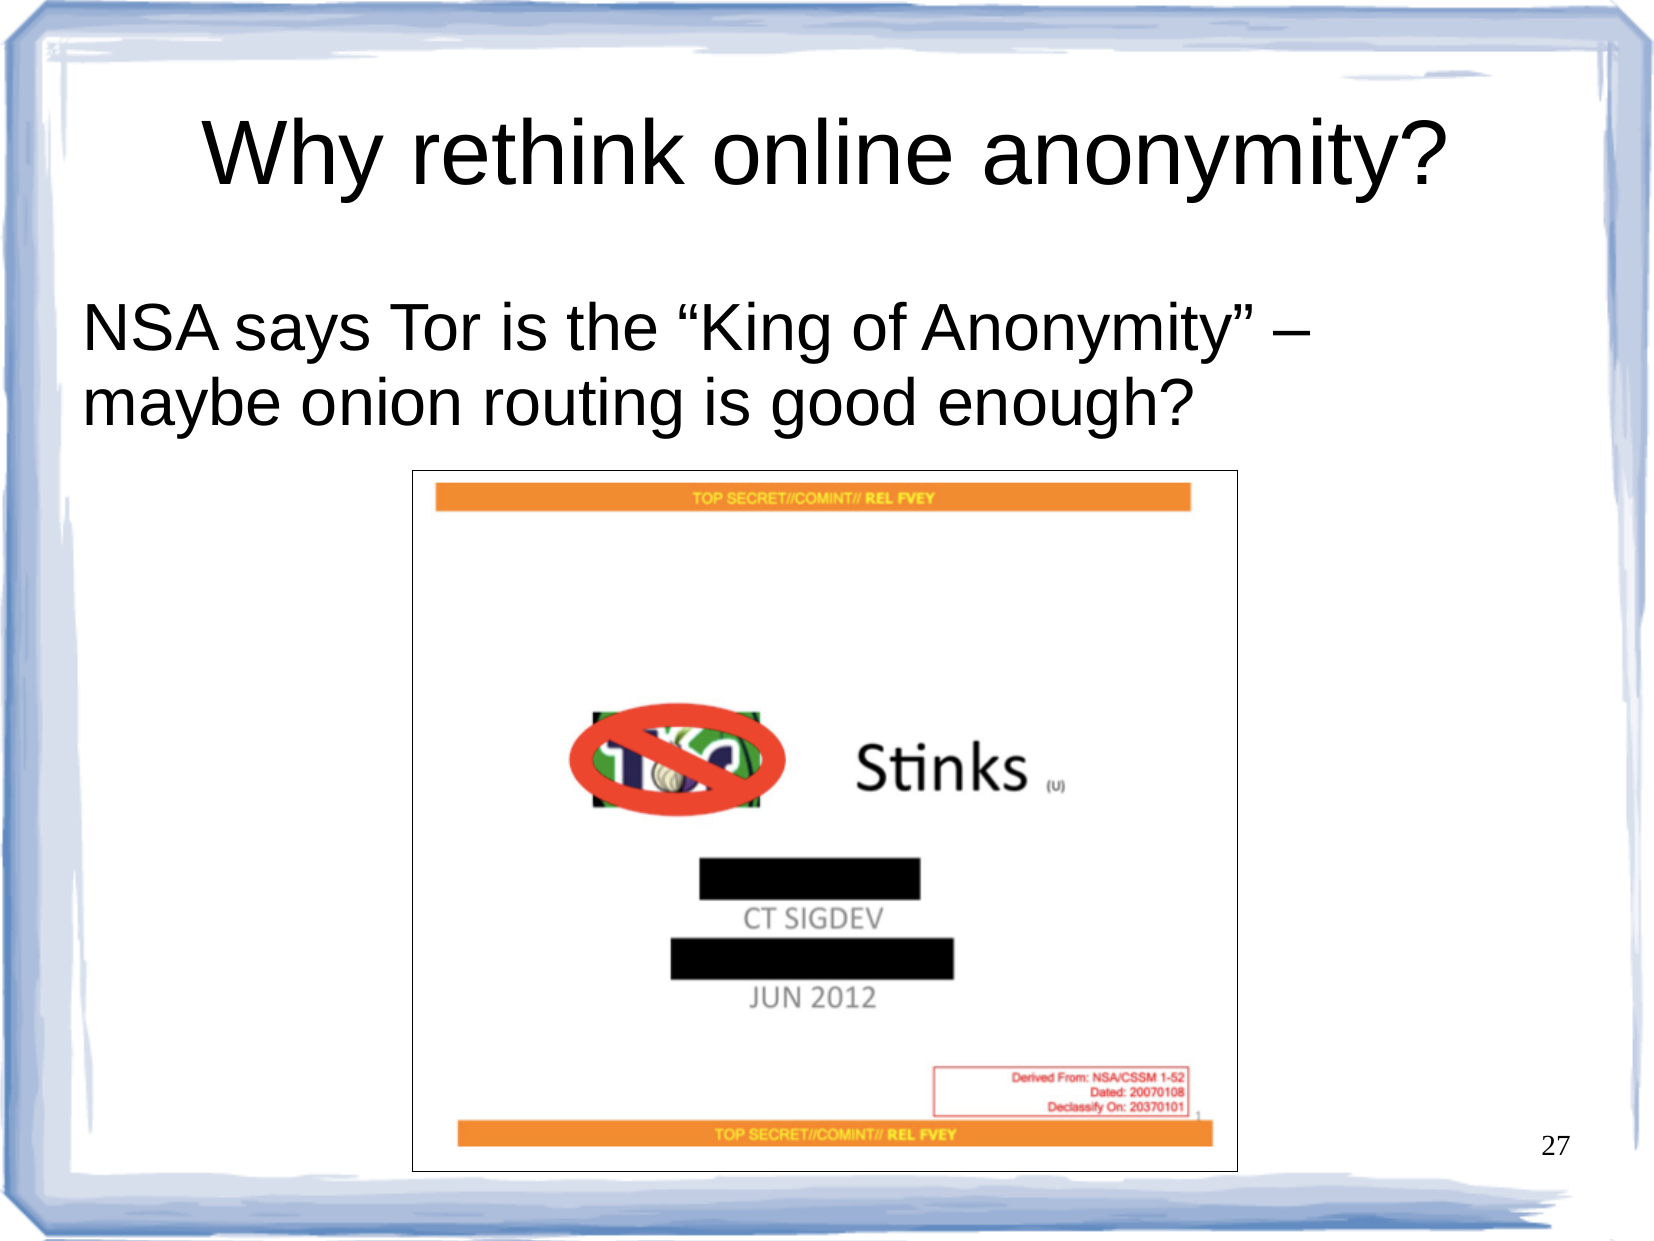

# Why rethink online anonymity?
NSA says Tor is the “King of Anonymity” –
maybe onion routing is good enough?
27